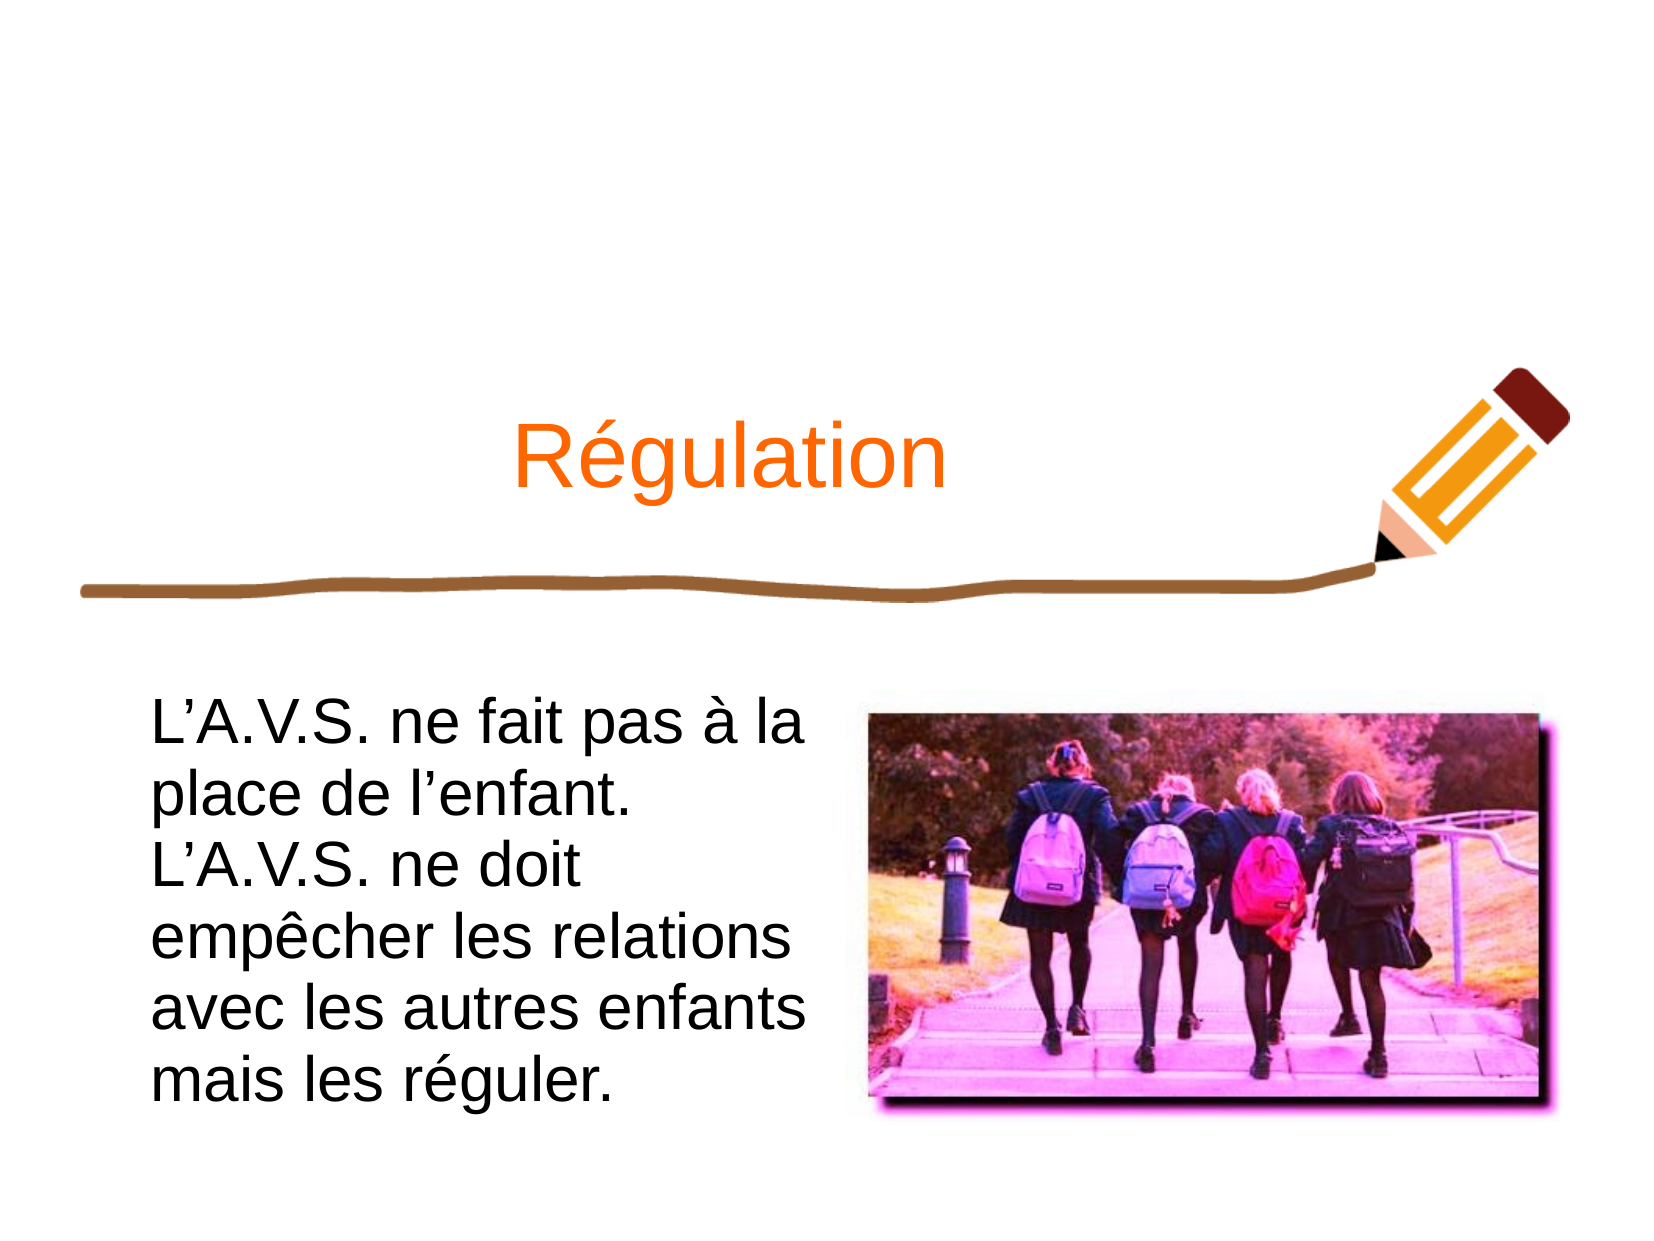

# Régulation
L’A.V.S. ne fait pas à la place de l’enfant. L’A.V.S. ne doit empêcher les relations avec les autres enfants mais les réguler.